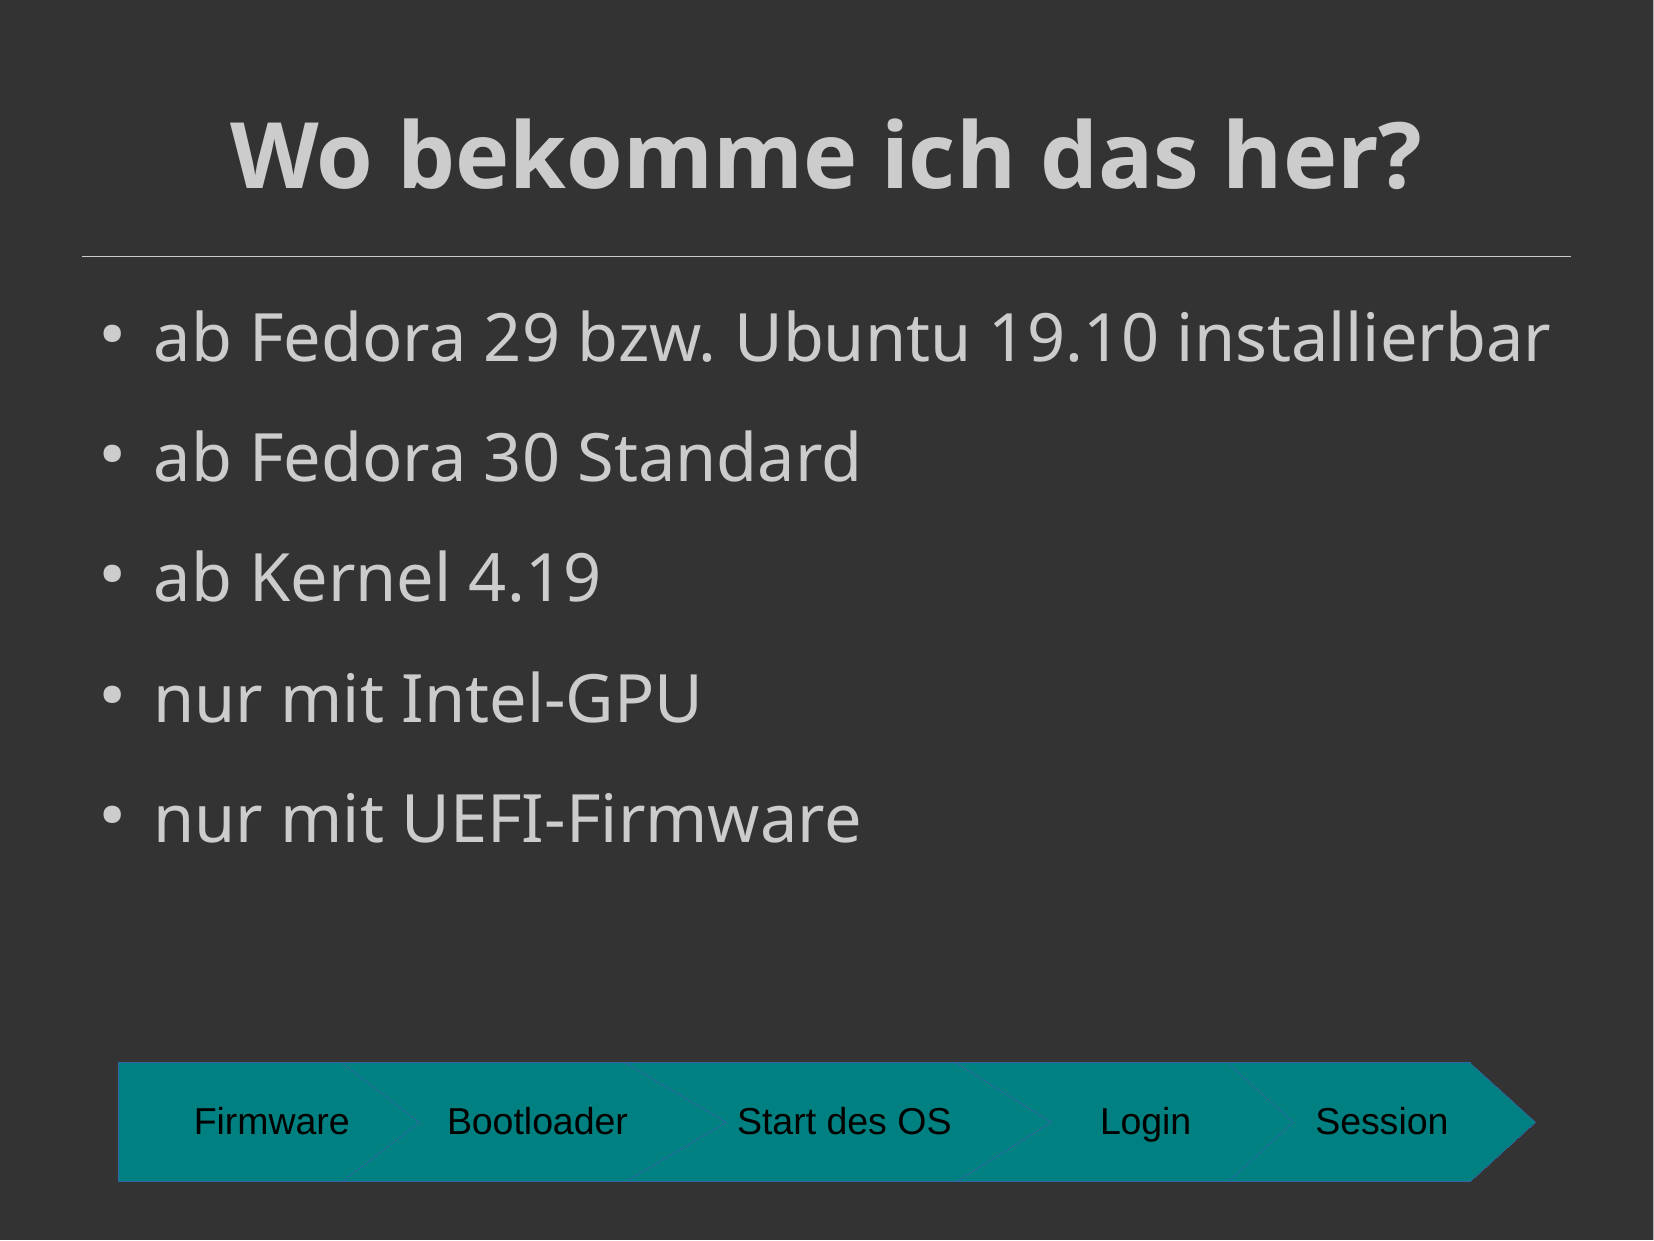

# Wo bekomme ich das her?
ab Fedora 29 bzw. Ubuntu 19.10 installierbar
ab Fedora 30 Standard
ab Kernel 4.19
nur mit Intel-GPU
nur mit UEFI-Firmware
Firmware
Bootloader
Start des OS
Login
Session